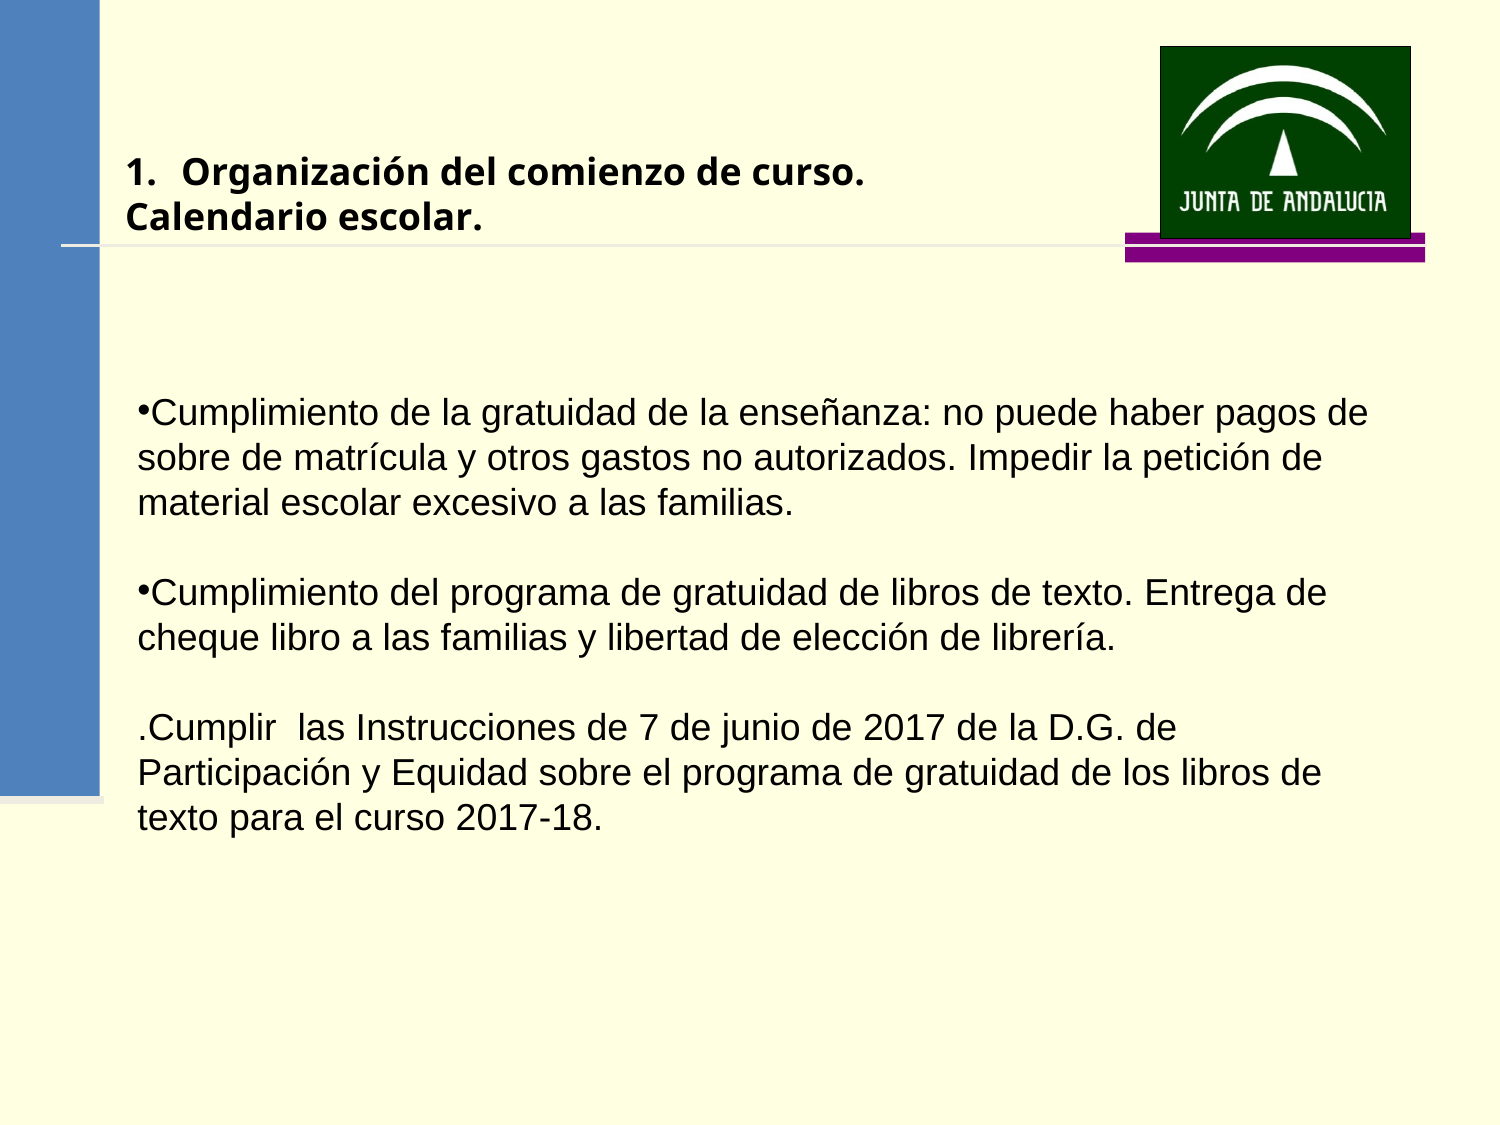

Organización del comienzo de curso.
Calendario escolar.
Cumplimiento de la gratuidad de la enseñanza: no puede haber pagos de sobre de matrícula y otros gastos no autorizados. Impedir la petición de material escolar excesivo a las familias.
Cumplimiento del programa de gratuidad de libros de texto. Entrega de cheque libro a las familias y libertad de elección de librería.
.Cumplir las Instrucciones de 7 de junio de 2017 de la D.G. de Participación y Equidad sobre el programa de gratuidad de los libros de texto para el curso 2017-18.